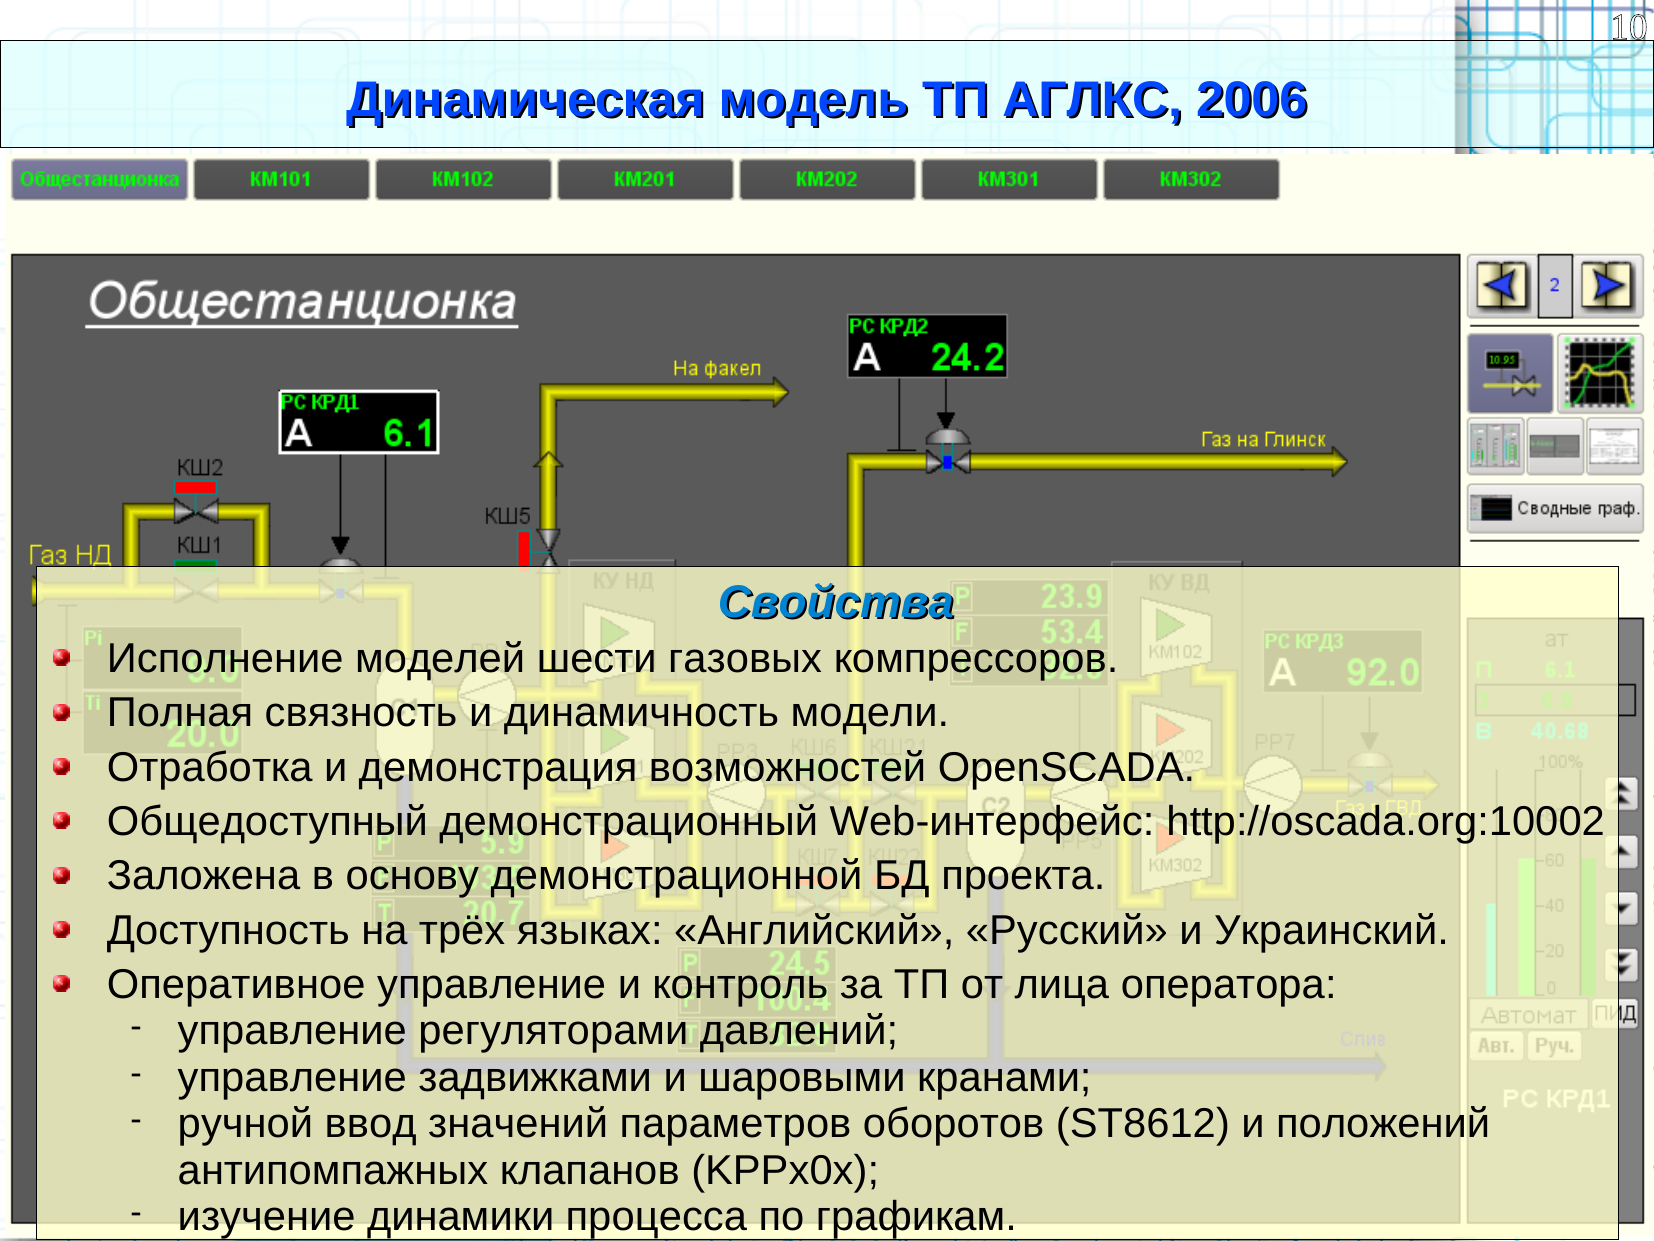

10
Динамическая модель ТП АГЛКС, 2006
# Свойства
Исполнение моделей шести газовых компрессоров.
Полная связность и динамичность модели.
Отработка и демонстрация возможностей OpenSCADA.
Общедоступный демонстрационный Web-интерфейс: http://oscada.org:10002
Заложена в основу демонстрационной БД проекта.
Доступность на трёх языках: «Английский», «Русский» и Украинский.
Оперативное управление и контроль за ТП от лица оператора:
управление регуляторами давлений;
управление задвижками и шаровыми кранами;
ручной ввод значений параметров оборотов (ST8612) и положений антипомпажных клапанов (KPPx0x);
изучение динамики процесса по графикам.
OpenSCADA - промышленный релиз 0.8.0